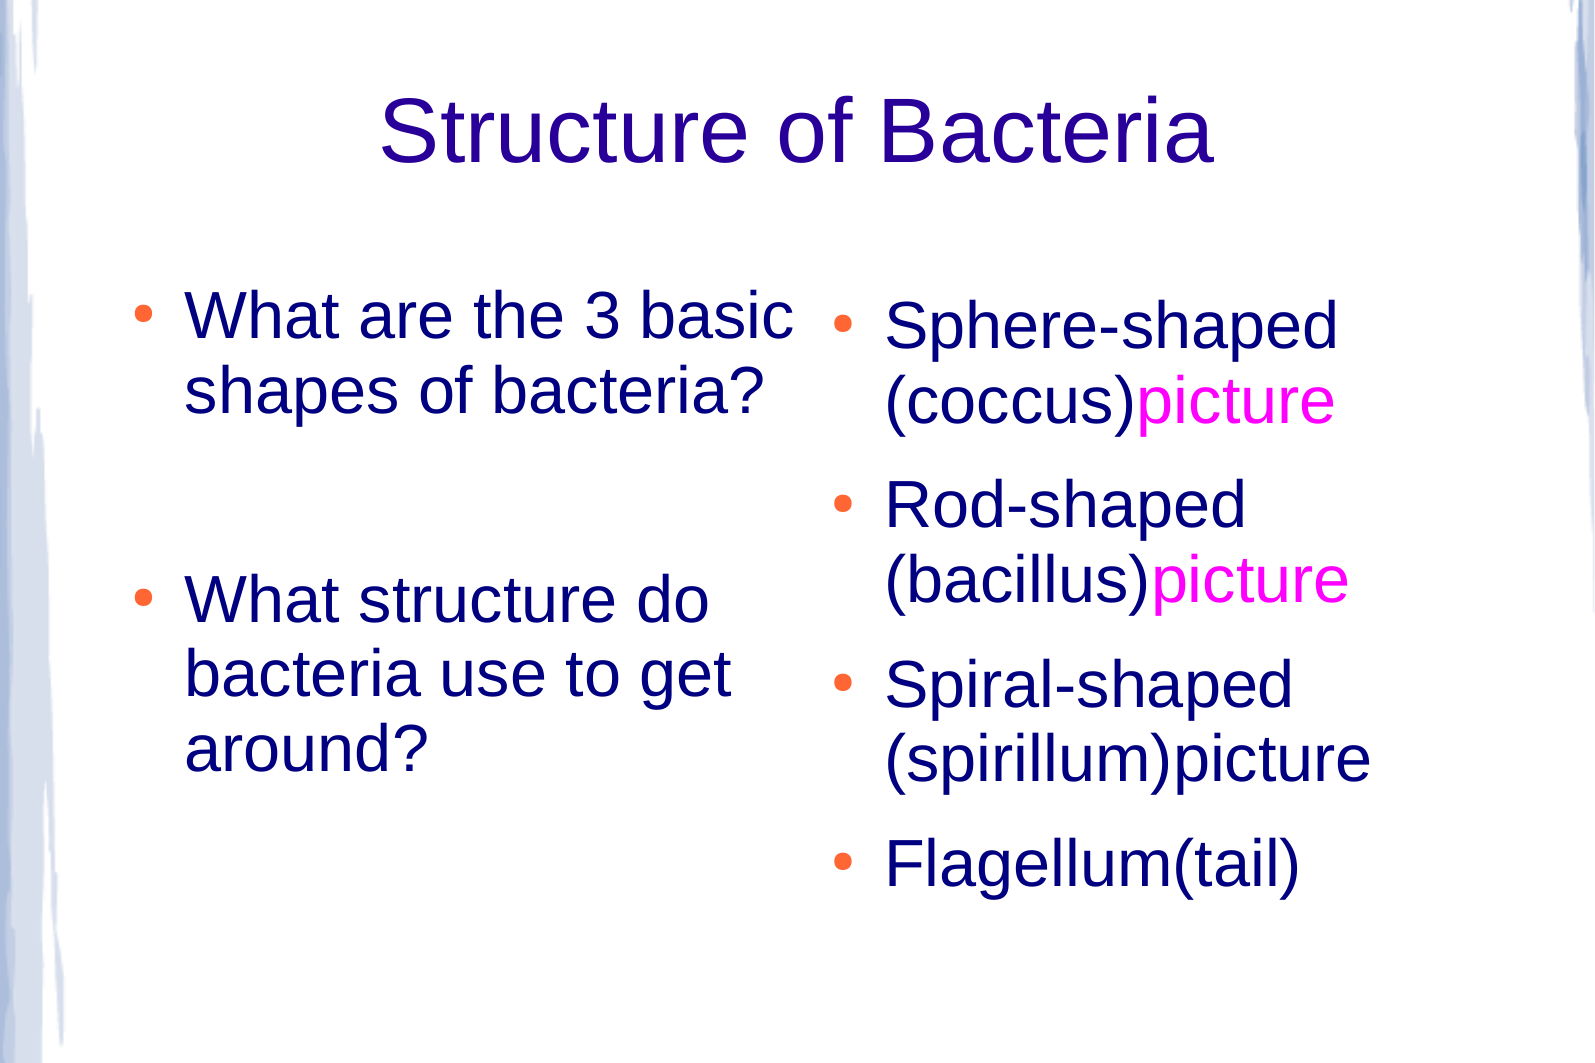

# Structure of Bacteria
What are the 3 basic shapes of bacteria?
What structure do bacteria use to get around?
Sphere-shaped (coccus)picture
Rod-shaped (bacillus)picture
Spiral-shaped (spirillum)picture
Flagellum(tail)